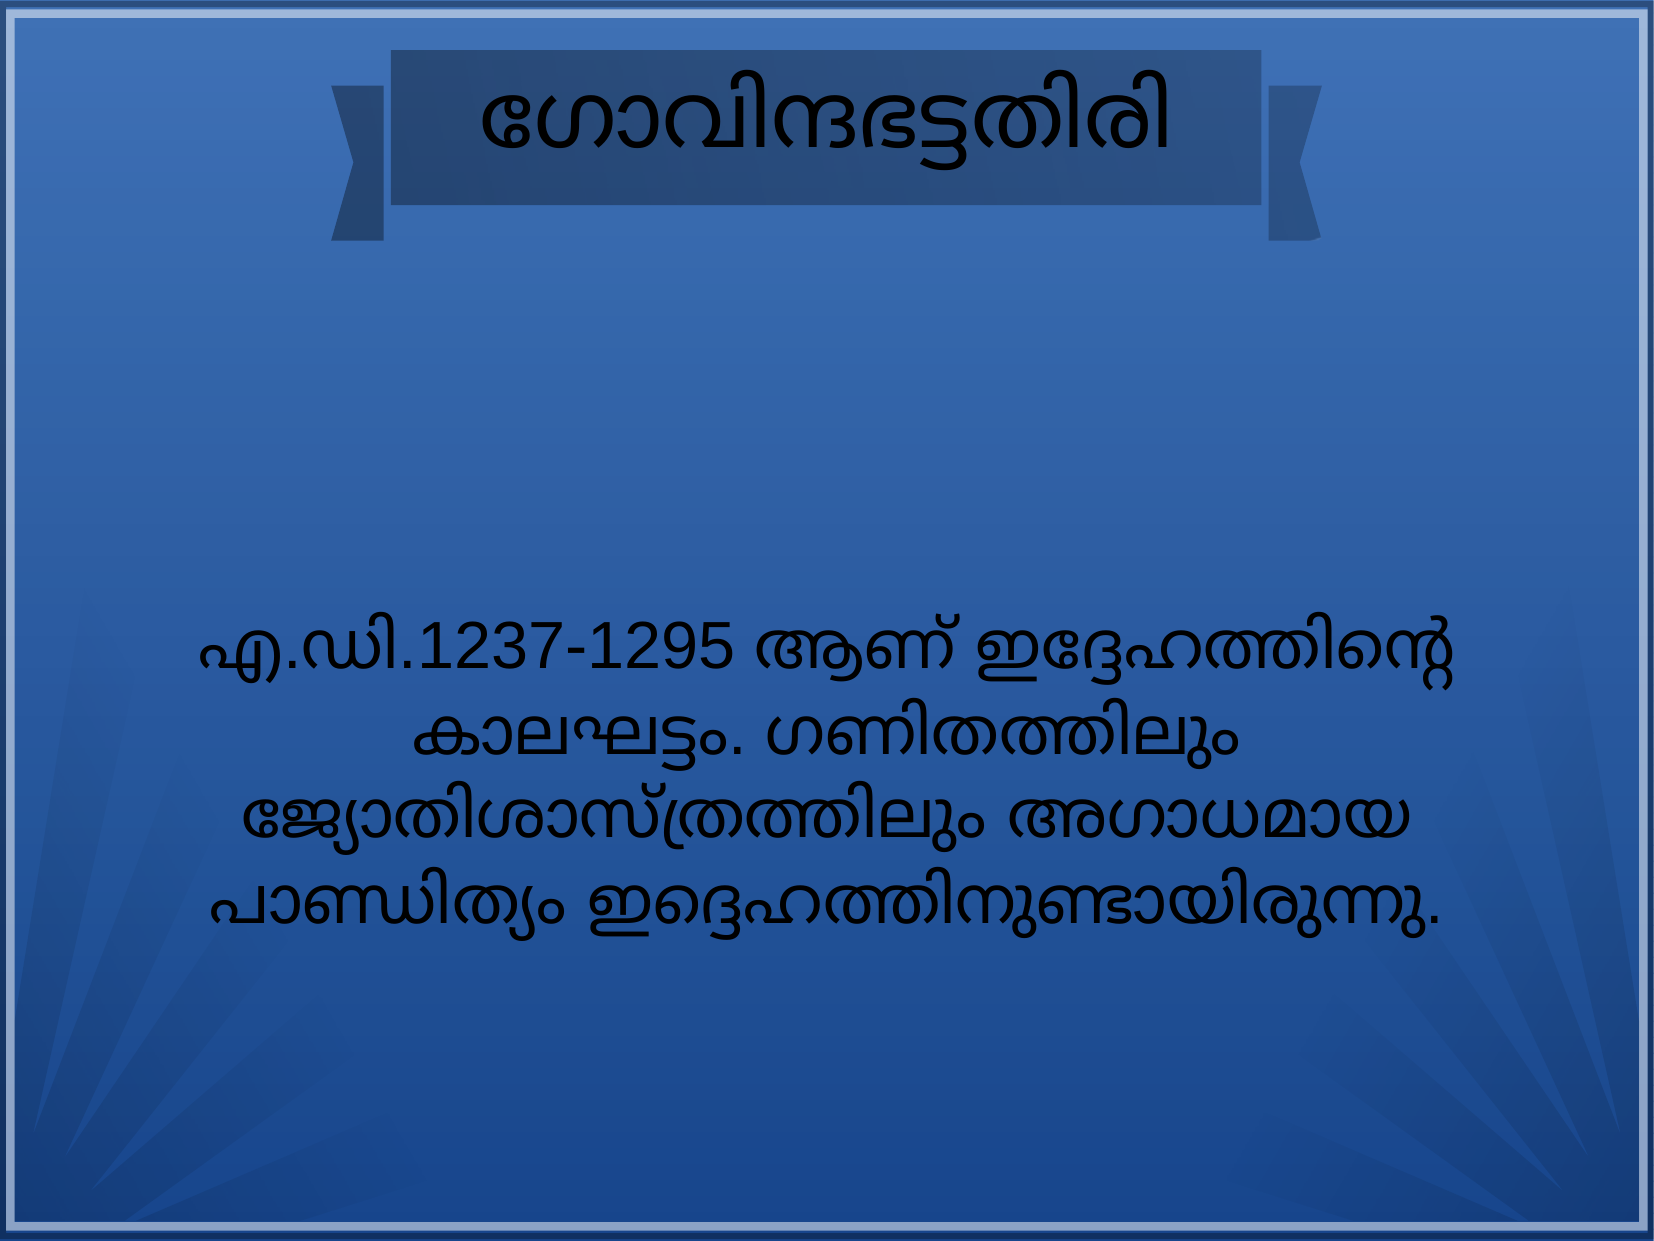

# ഗോവിന്ദഭട്ടതിരി
എ.ഡി.1237-1295 ആണ് ഇദ്ദേഹത്തിന്റെ കാലഘട്ടം. ഗണിതത്തിലും ജ്യോതിശാസ്ത്രത്തിലും അഗാധമായ പാണ്ഡിത്യം ഇദ്ദെഹത്തിനുണ്ടായിരുന്നു.